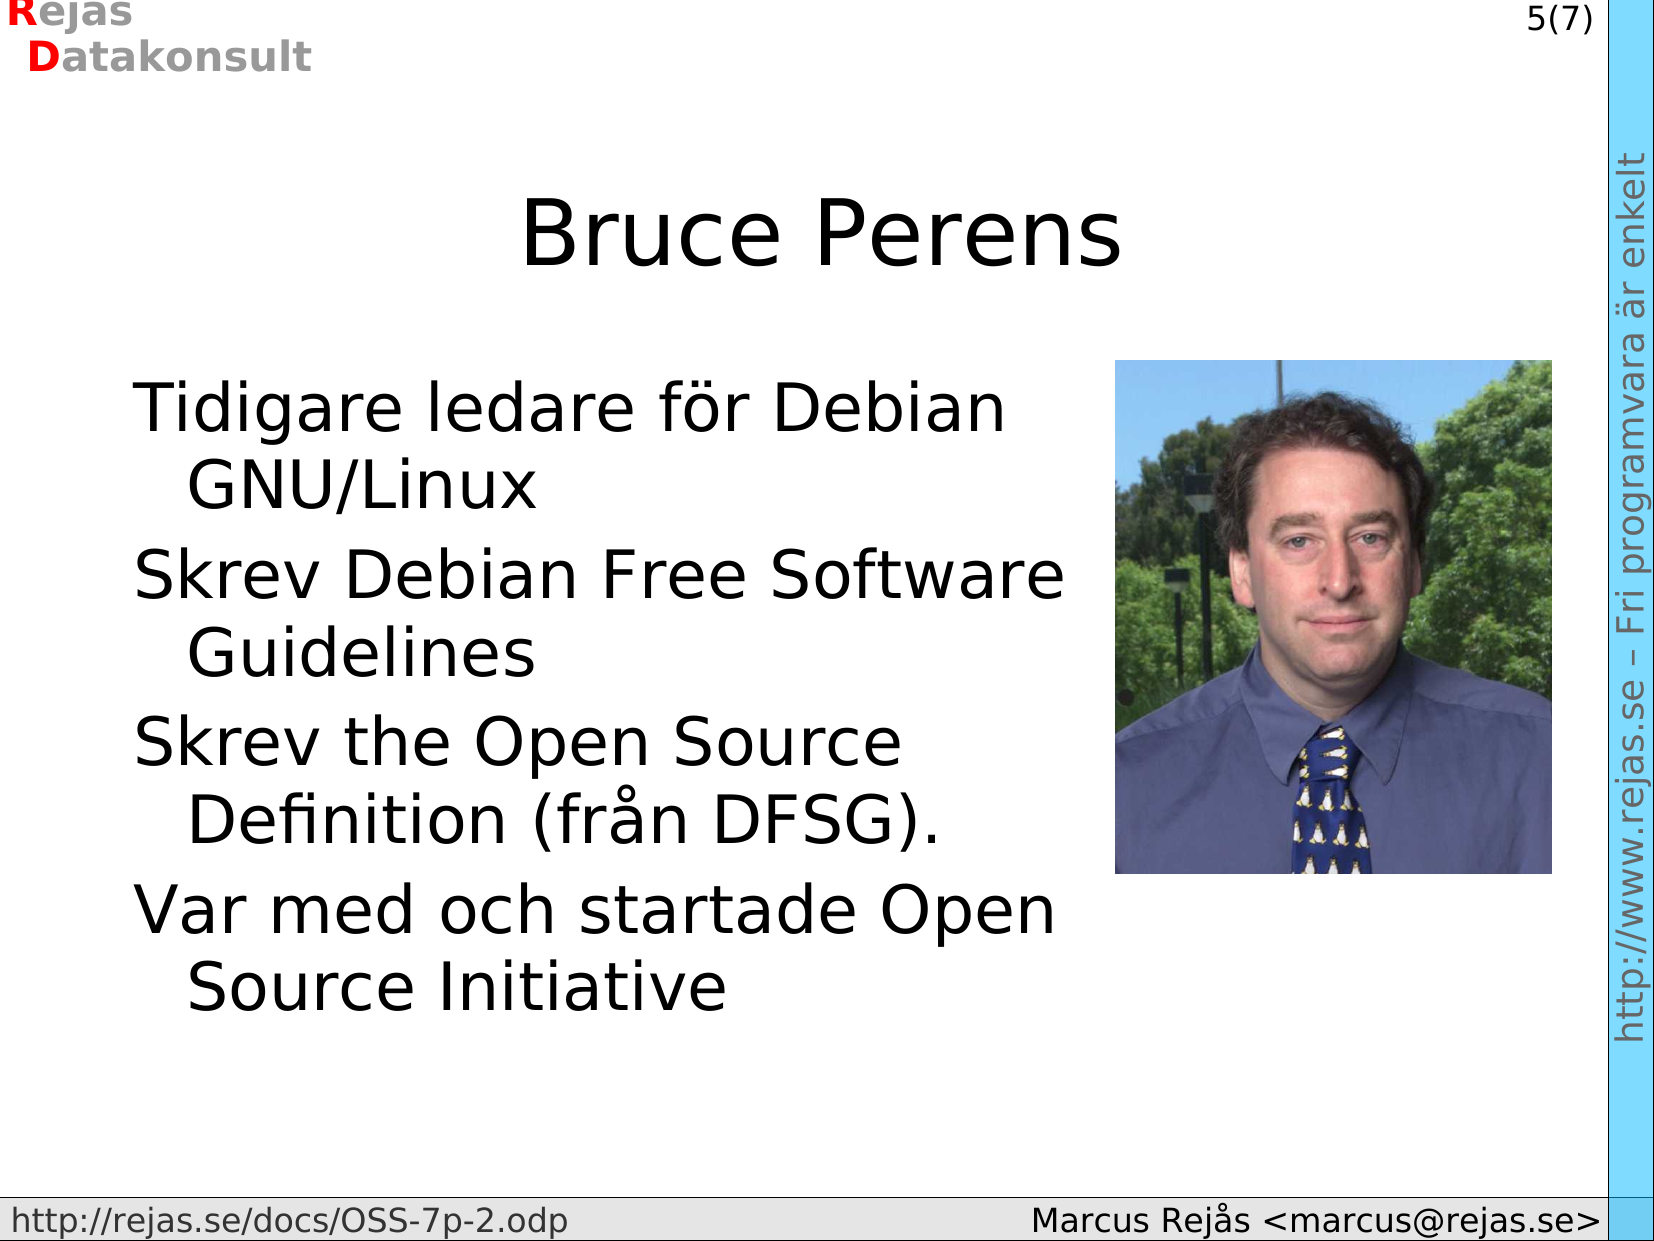

# Bruce Perens
Tidigare ledare för Debian GNU/Linux
Skrev Debian Free Software Guidelines
Skrev the Open Source Definition (från DFSG).
Var med och startade Open Source Initiative